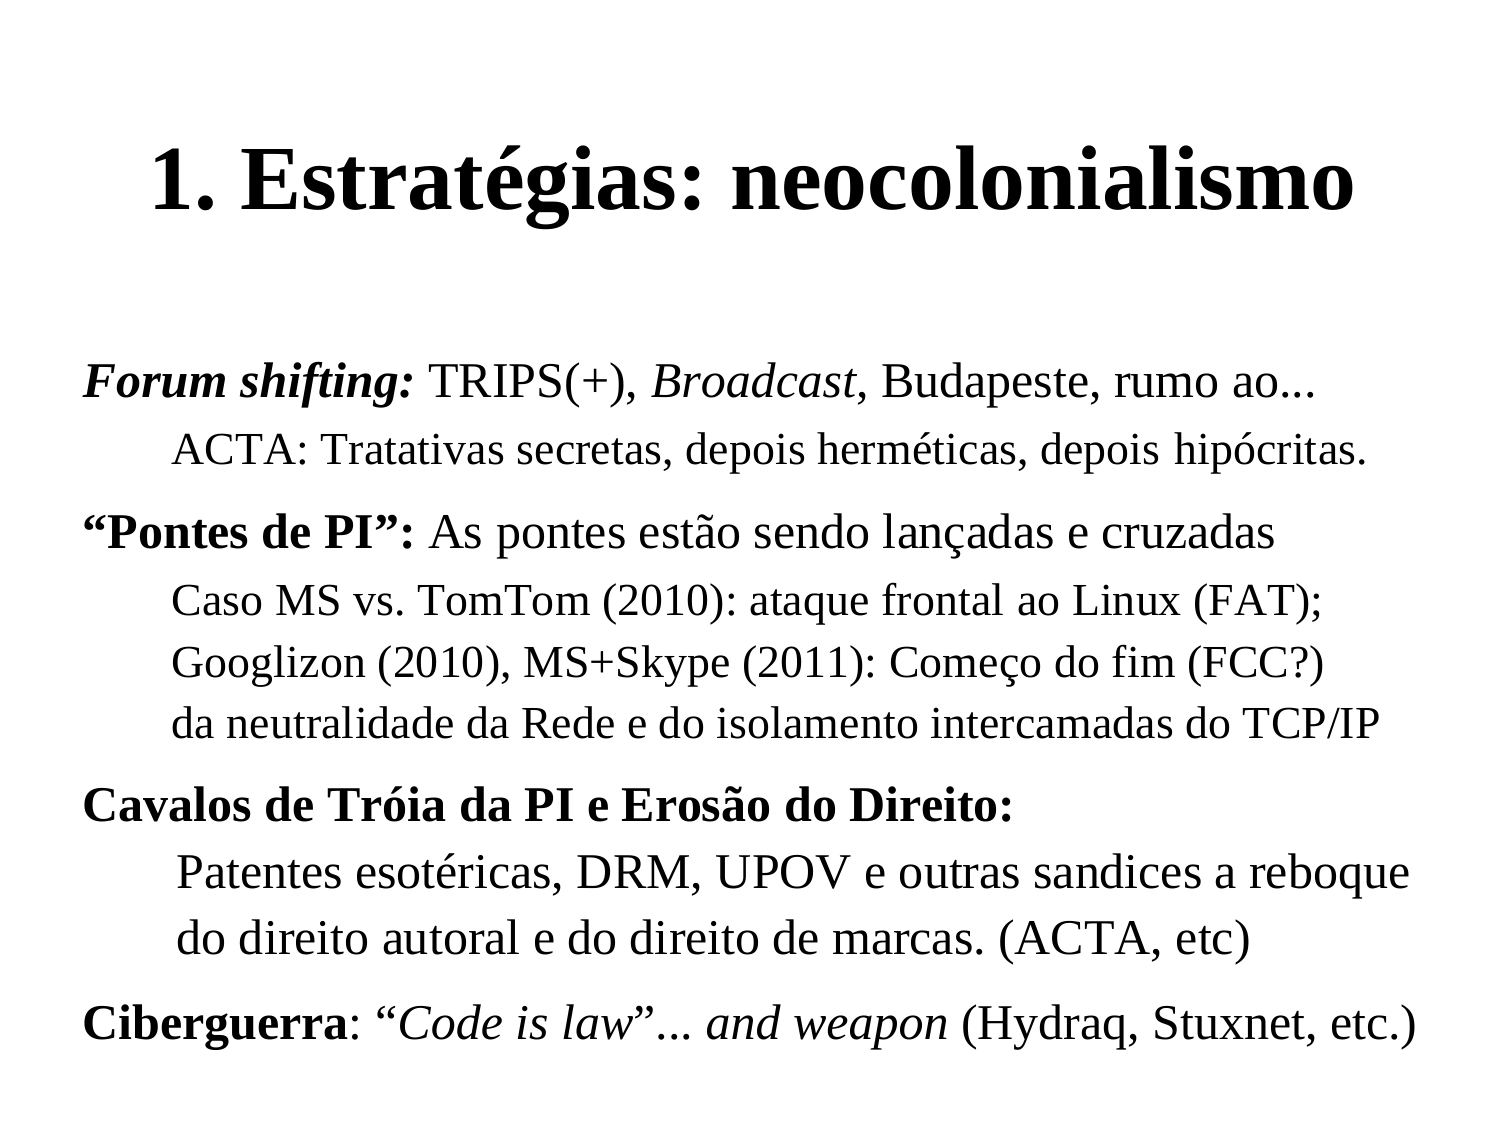

# 1. Estratégias: neocolonialismo
Forum shifting: TRIPS(+), Broadcast, Budapeste, rumo ao...
	ACTA: Tratativas secretas, depois herméticas, depois hipócritas.
“Pontes de PI”: As pontes estão sendo lançadas e cruzadas
	Caso MS vs. TomTom (2010): ataque frontal ao Linux (FAT);
	Googlizon (2010), MS+Skype (2011): Começo do fim (FCC?) 		da neutralidade da Rede e do isolamento intercamadas do TCP/IP
Cavalos de Tróia da PI e Erosão do Direito:
	Patentes esotéricas, DRM, UPOV e outras sandices a reboque 		do direito autoral e do direito de marcas. (ACTA, etc)
Ciberguerra: “Code is law”... and weapon (Hydraq, Stuxnet, etc.)